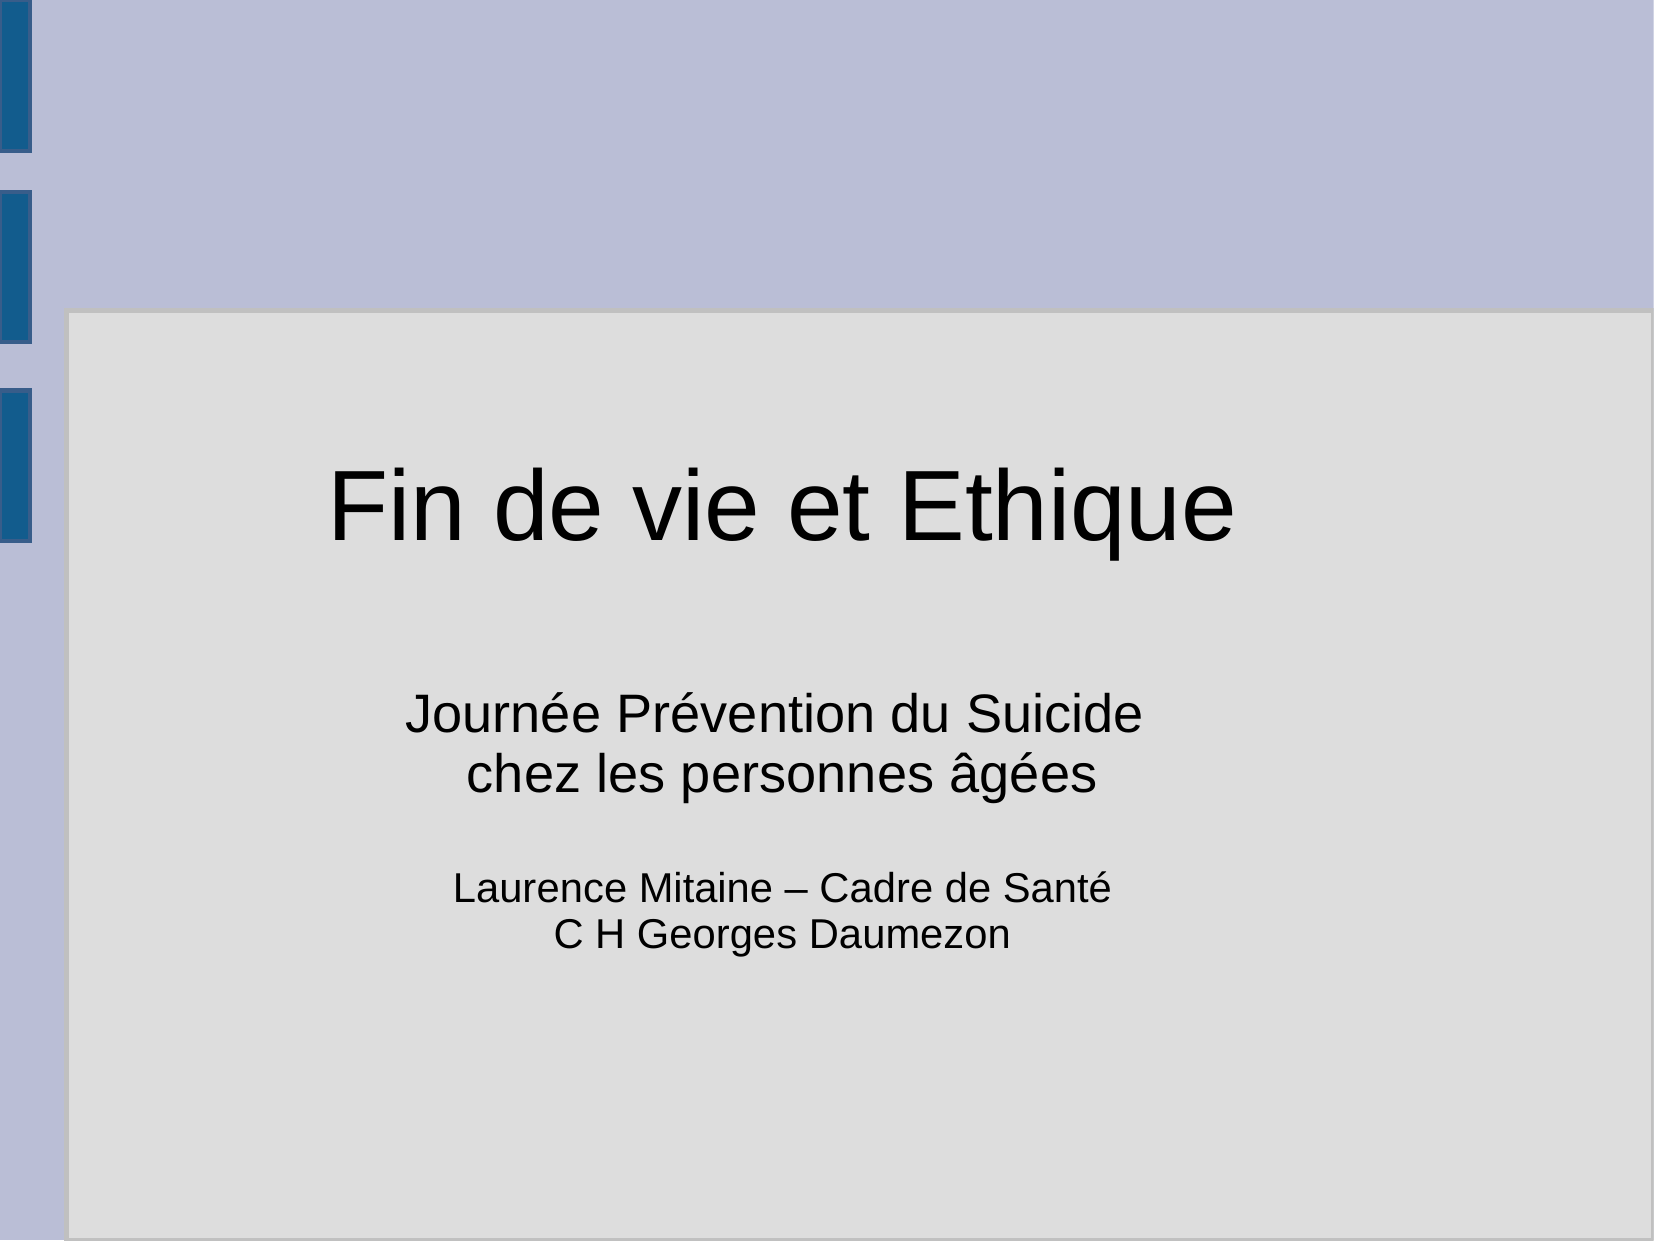

#
 Fin de vie et Ethique
Journée Prévention du Suicide
chez les personnes âgées
Laurence Mitaine – Cadre de Santé
C H Georges Daumezon